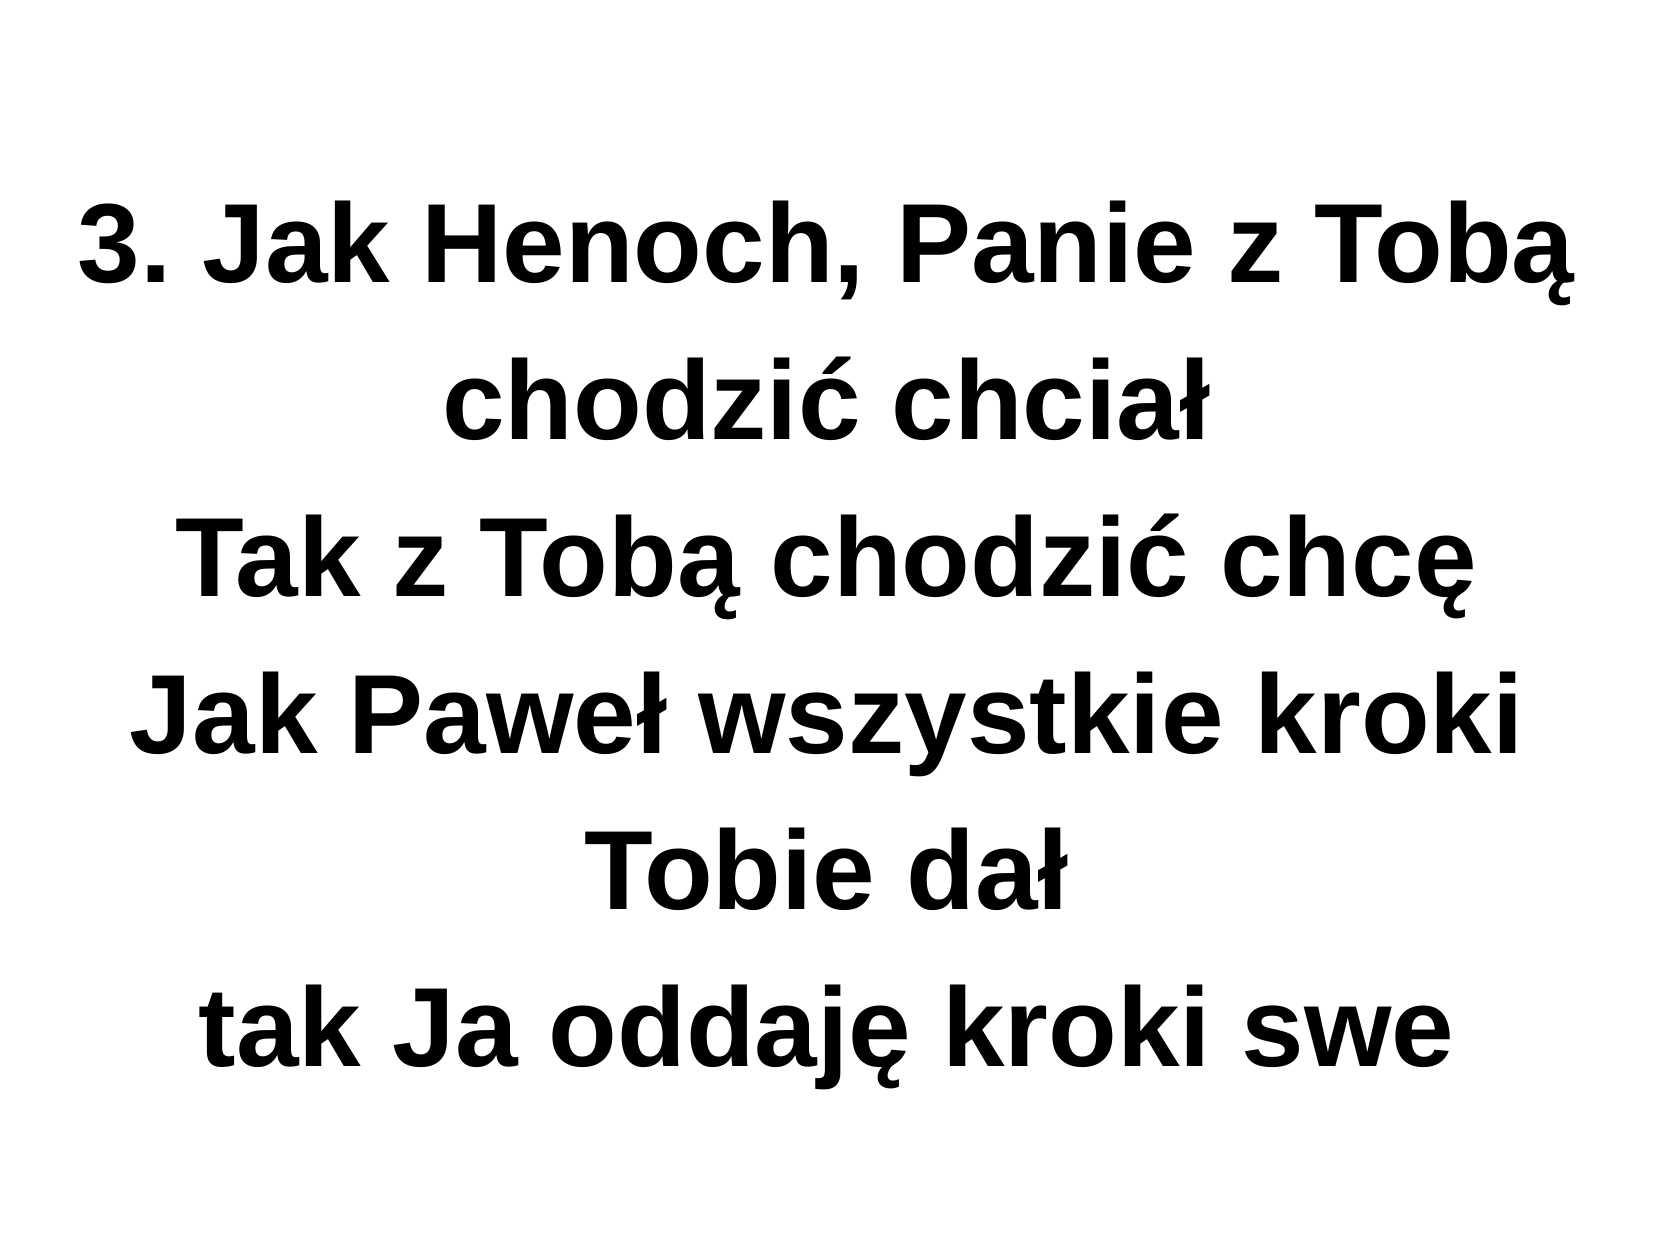

# 3. Jak Henoch, Panie z Tobą chodzić chciał
Tak z Tobą chodzić chcę
Jak Paweł wszystkie kroki
Tobie dał
tak Ja oddaję kroki swe